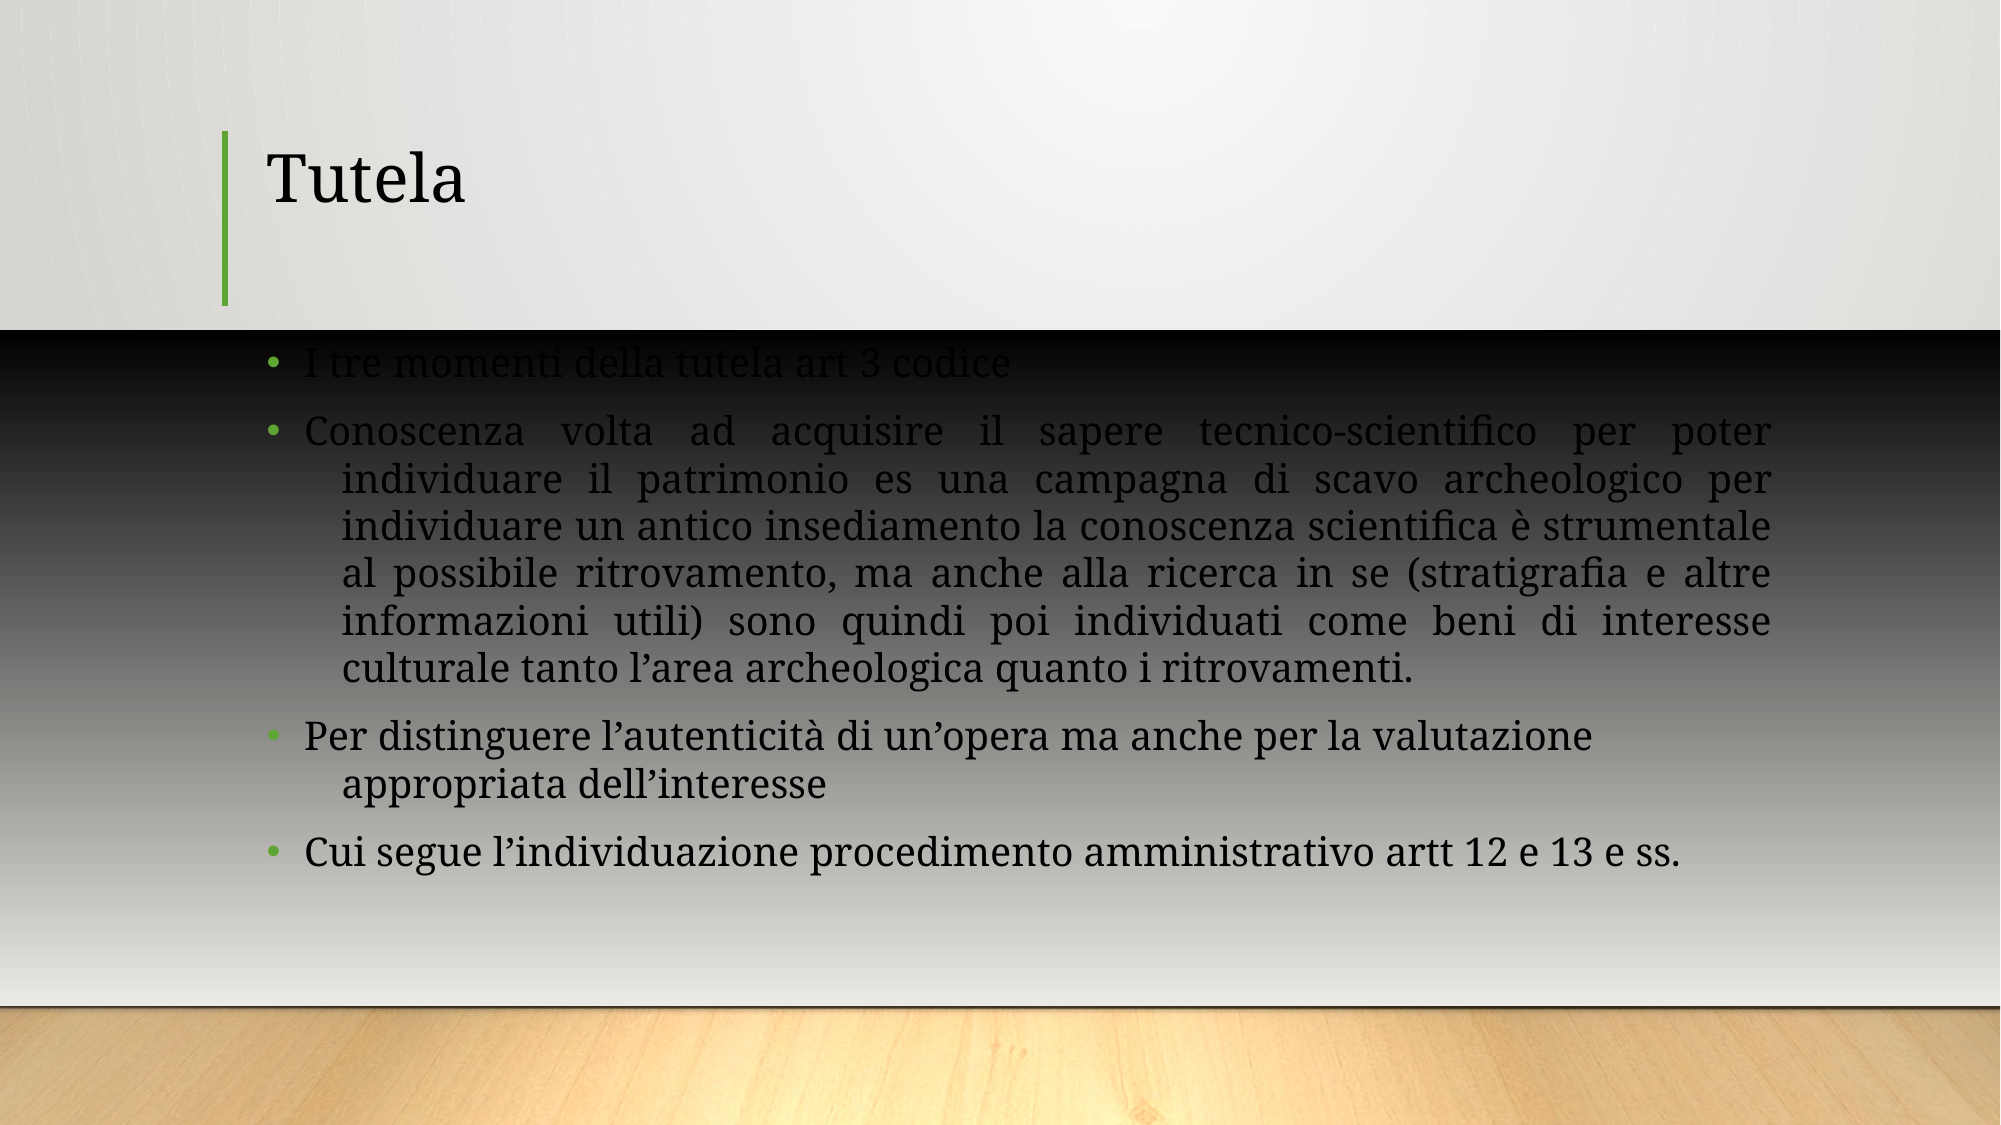

# Tutela
I tre momenti della tutela art 3 codice
Conoscenza volta ad acquisire il sapere tecnico-scientifico per poter individuare il patrimonio es una campagna di scavo archeologico per individuare un antico insediamento la conoscenza scientifica è strumentale al possibile ritrovamento, ma anche alla ricerca in se (stratigrafia e altre informazioni utili) sono quindi poi individuati come beni di interesse culturale tanto l’area archeologica quanto i ritrovamenti.
Per distinguere l’autenticità di un’opera ma anche per la valutazione appropriata dell’interesse
Cui segue l’individuazione procedimento amministrativo artt 12 e 13 e ss.